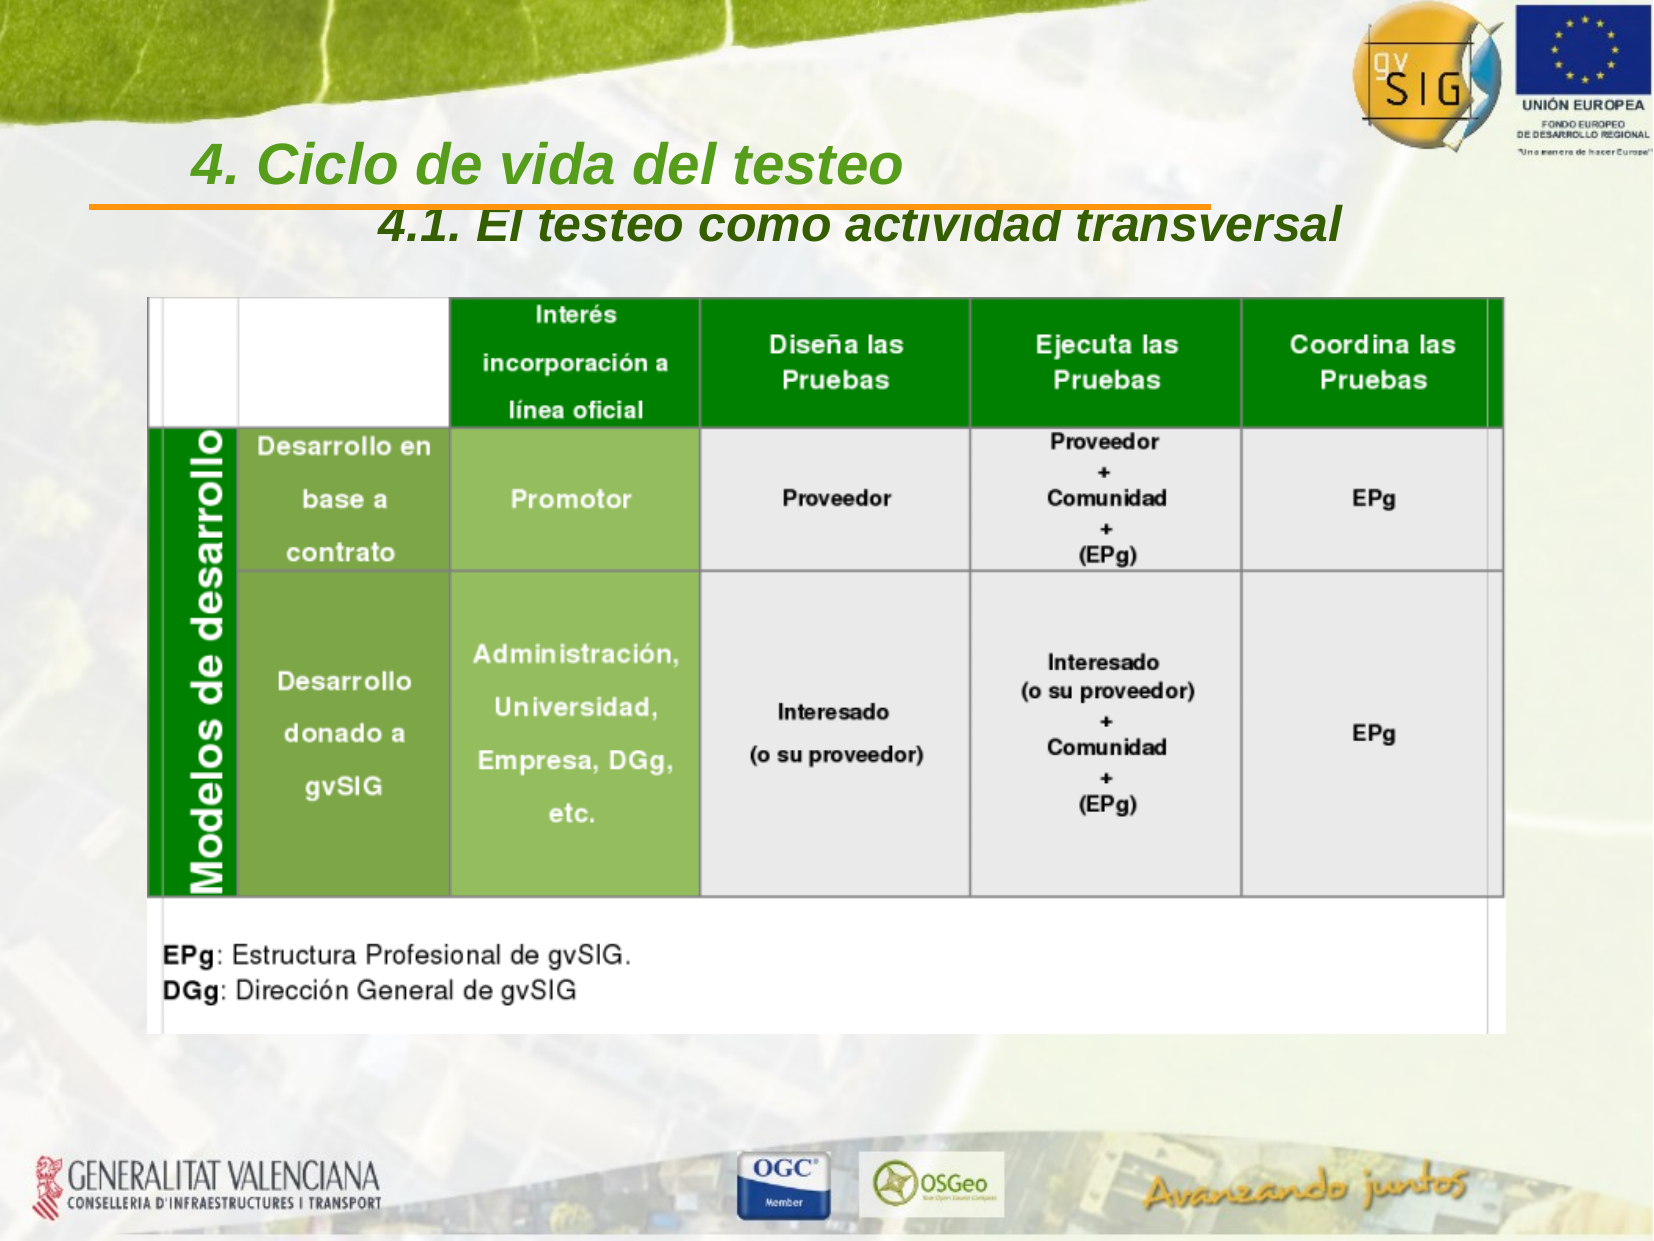

4. Ciclo de vida del testeo
4.1. El testeo como actividad transversal